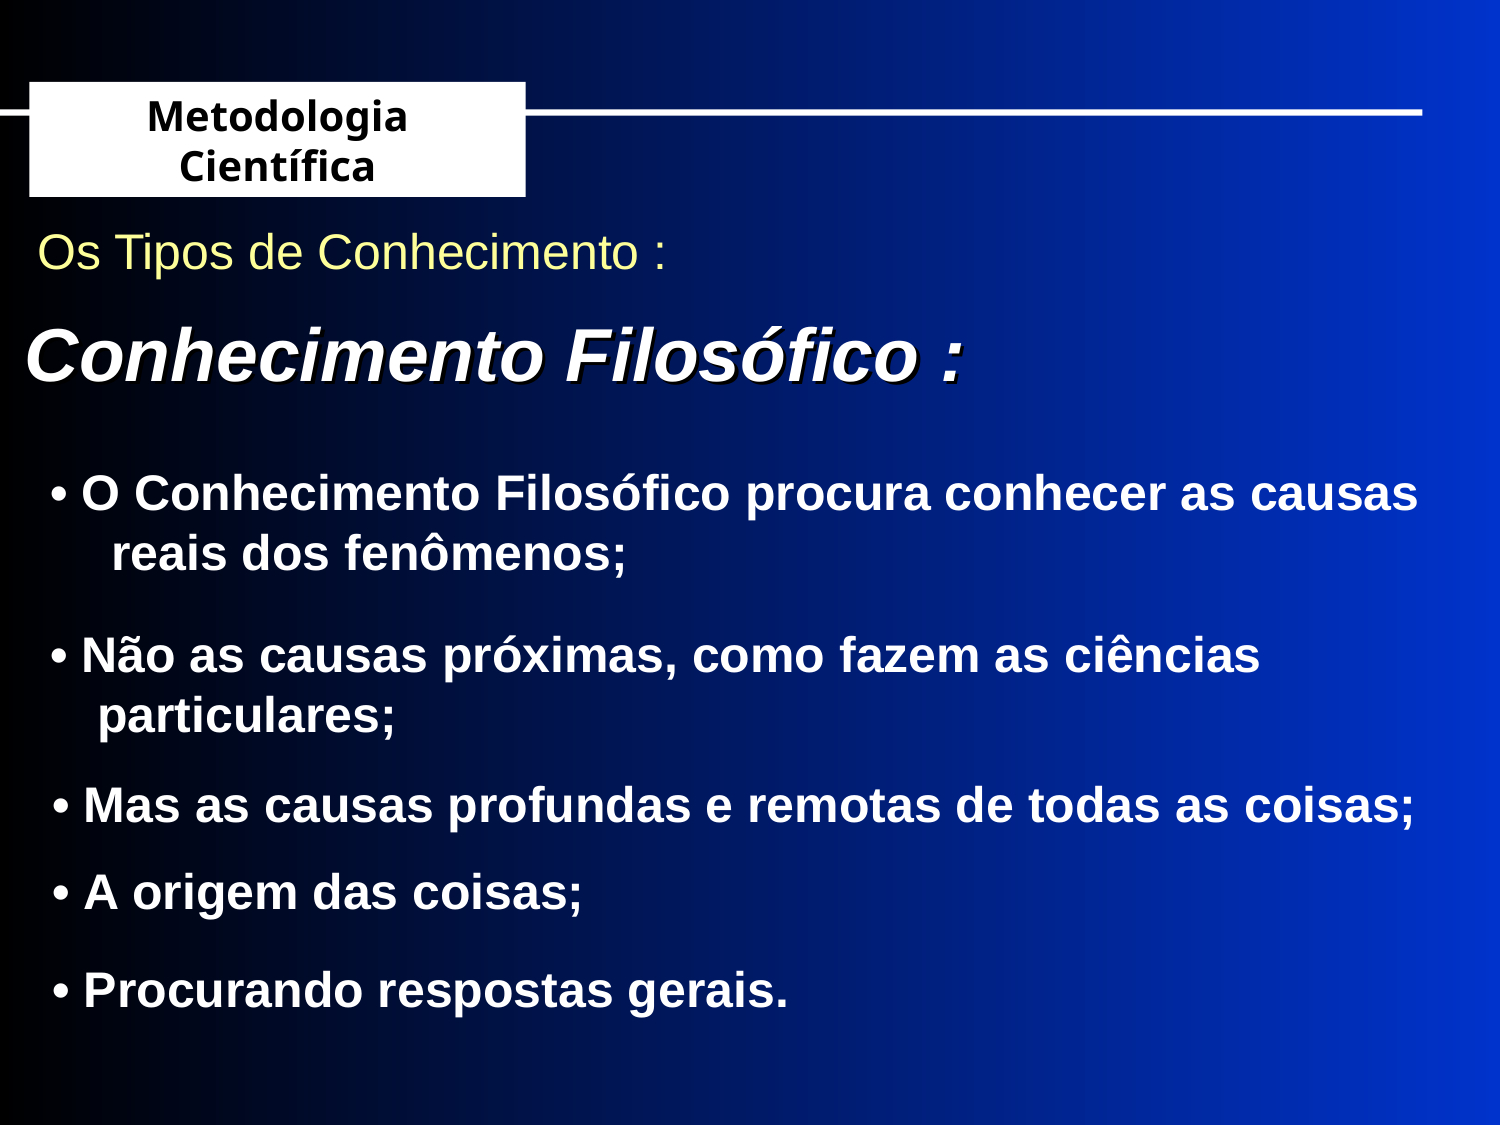

Metodologia Científica
Os Tipos de Conhecimento :
Conhecimento Filosófico :
• O Conhecimento Filosófico procura conhecer as causas reais dos fenômenos;
• Não as causas próximas, como fazem as ciências particulares;
• Mas as causas profundas e remotas de todas as coisas;
• A origem das coisas;
• Procurando respostas gerais.